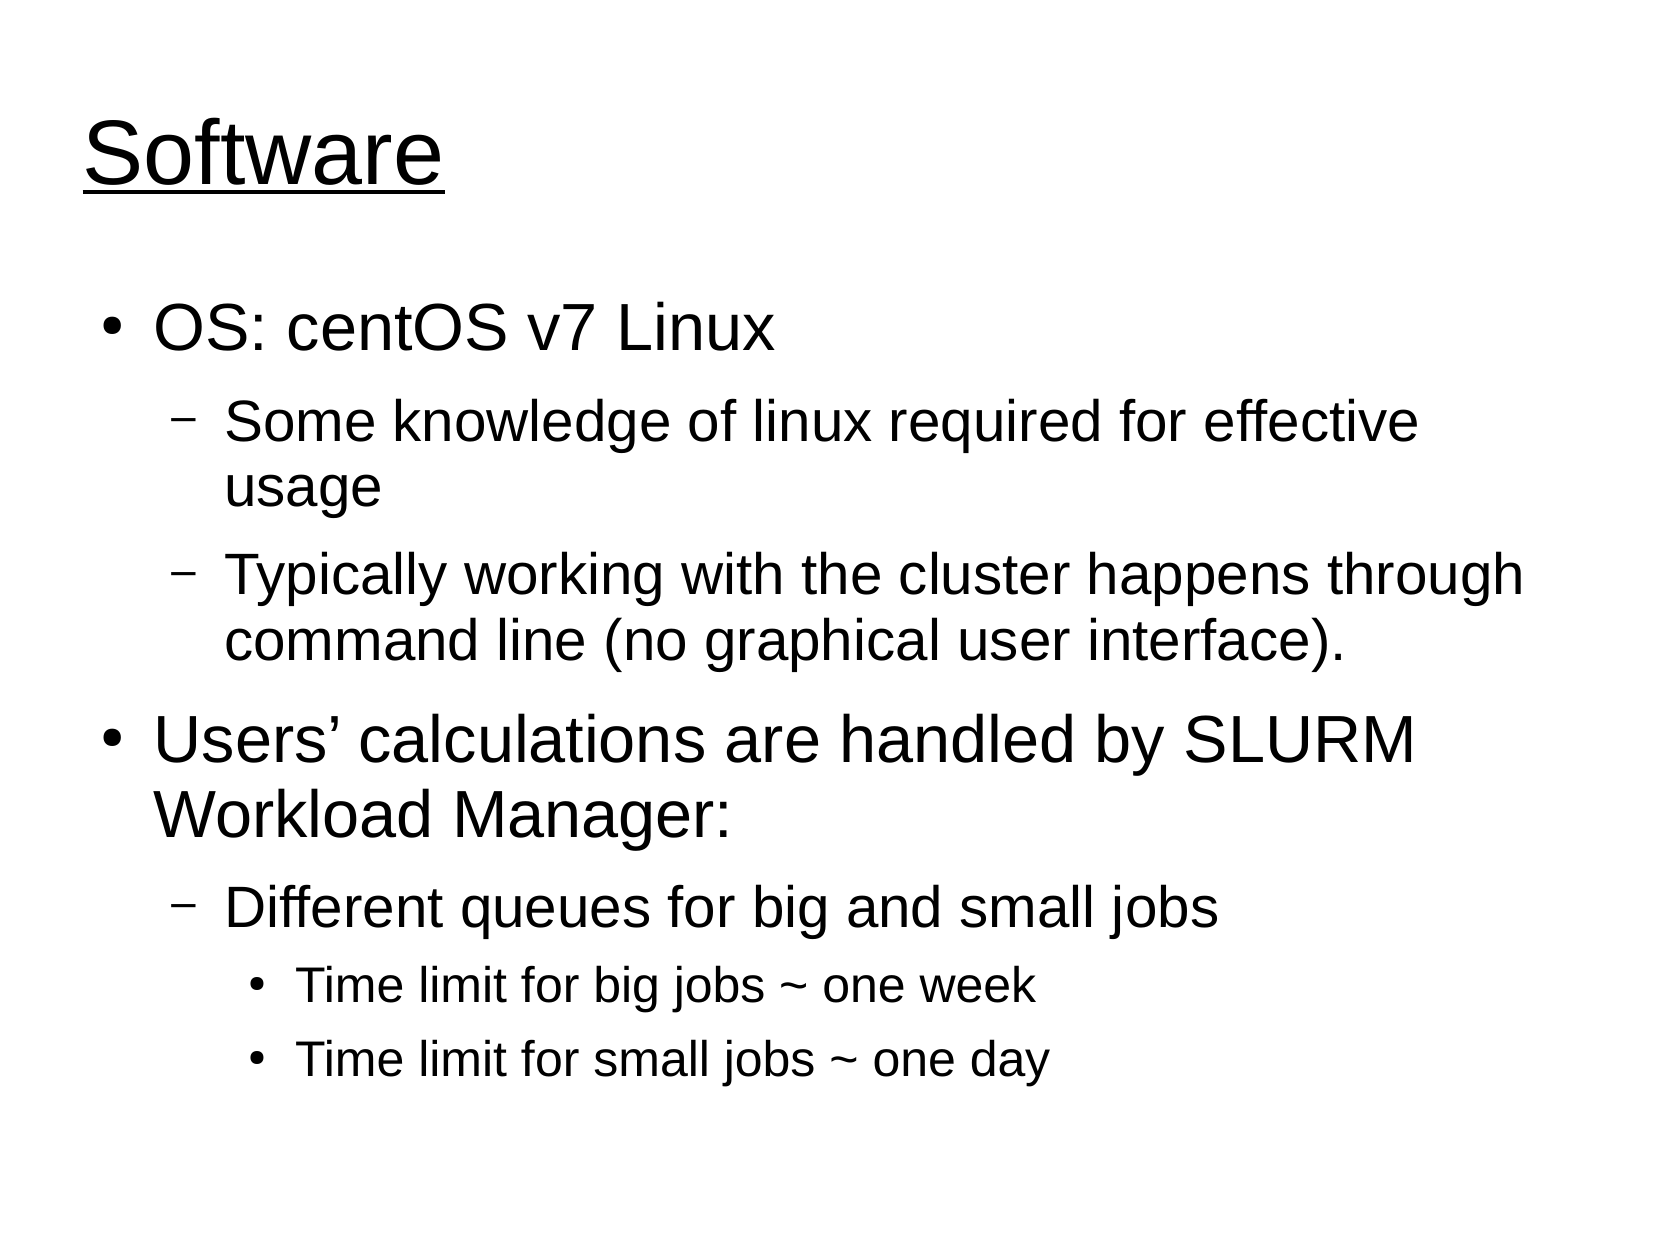

# Software
OS: centOS v7 Linux
Some knowledge of linux required for effective usage
Typically working with the cluster happens through command line (no graphical user interface).
Users’ calculations are handled by SLURM Workload Manager:
Different queues for big and small jobs
Time limit for big jobs ~ one week
Time limit for small jobs ~ one day